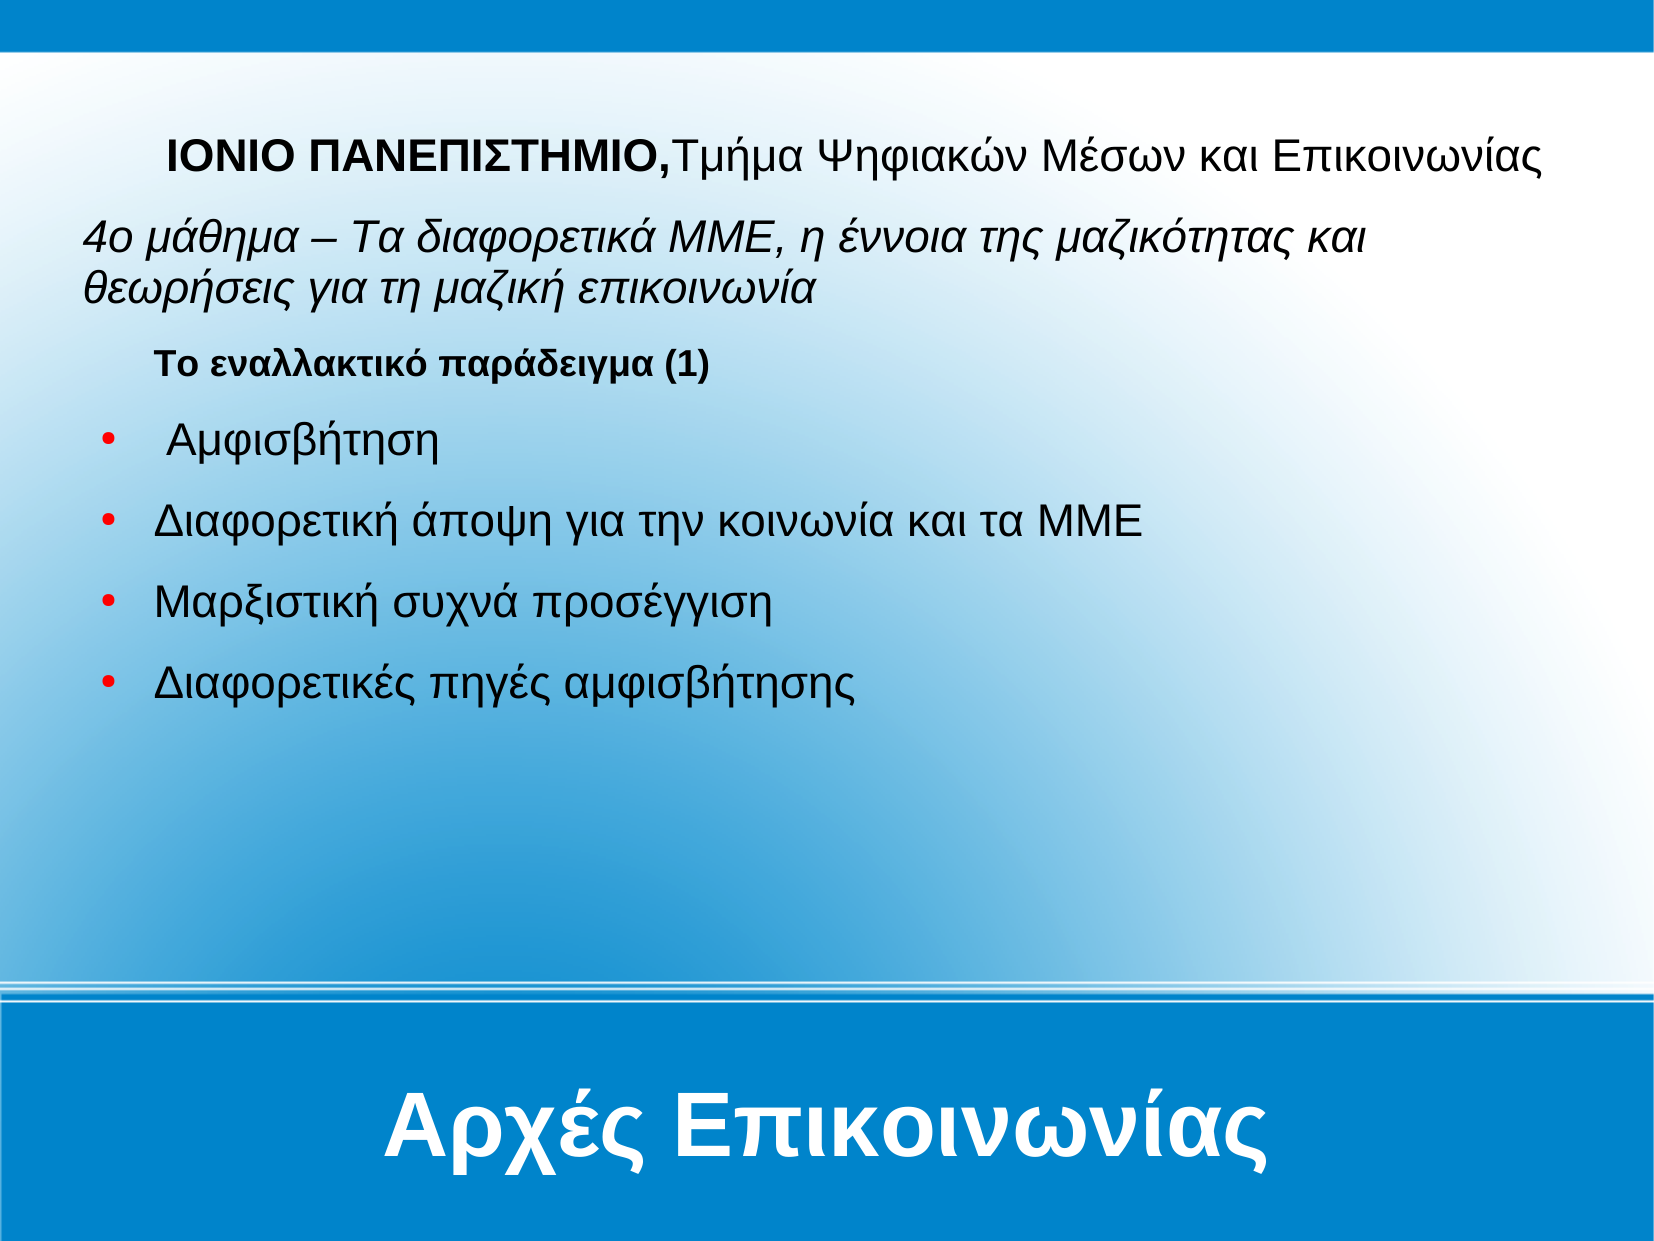

ΙΟΝΙΟ ΠΑΝΕΠΙΣΤΗΜΙΟ,Τμήμα Ψηφιακών Μέσων και Επικοινωνίας
4ο μάθημα – Τα διαφορετικά ΜΜΕ, η έννοια της μαζικότητας και θεωρήσεις για τη μαζική επικοινωνία
Το εναλλακτικό παράδειγμα (1)
 Αμφισβήτηση
Διαφορετική άποψη για την κοινωνία και τα ΜΜΕ
Μαρξιστική συχνά προσέγγιση
Διαφορετικές πηγές αμφισβήτησης
# Αρχές Επικοινωνίας